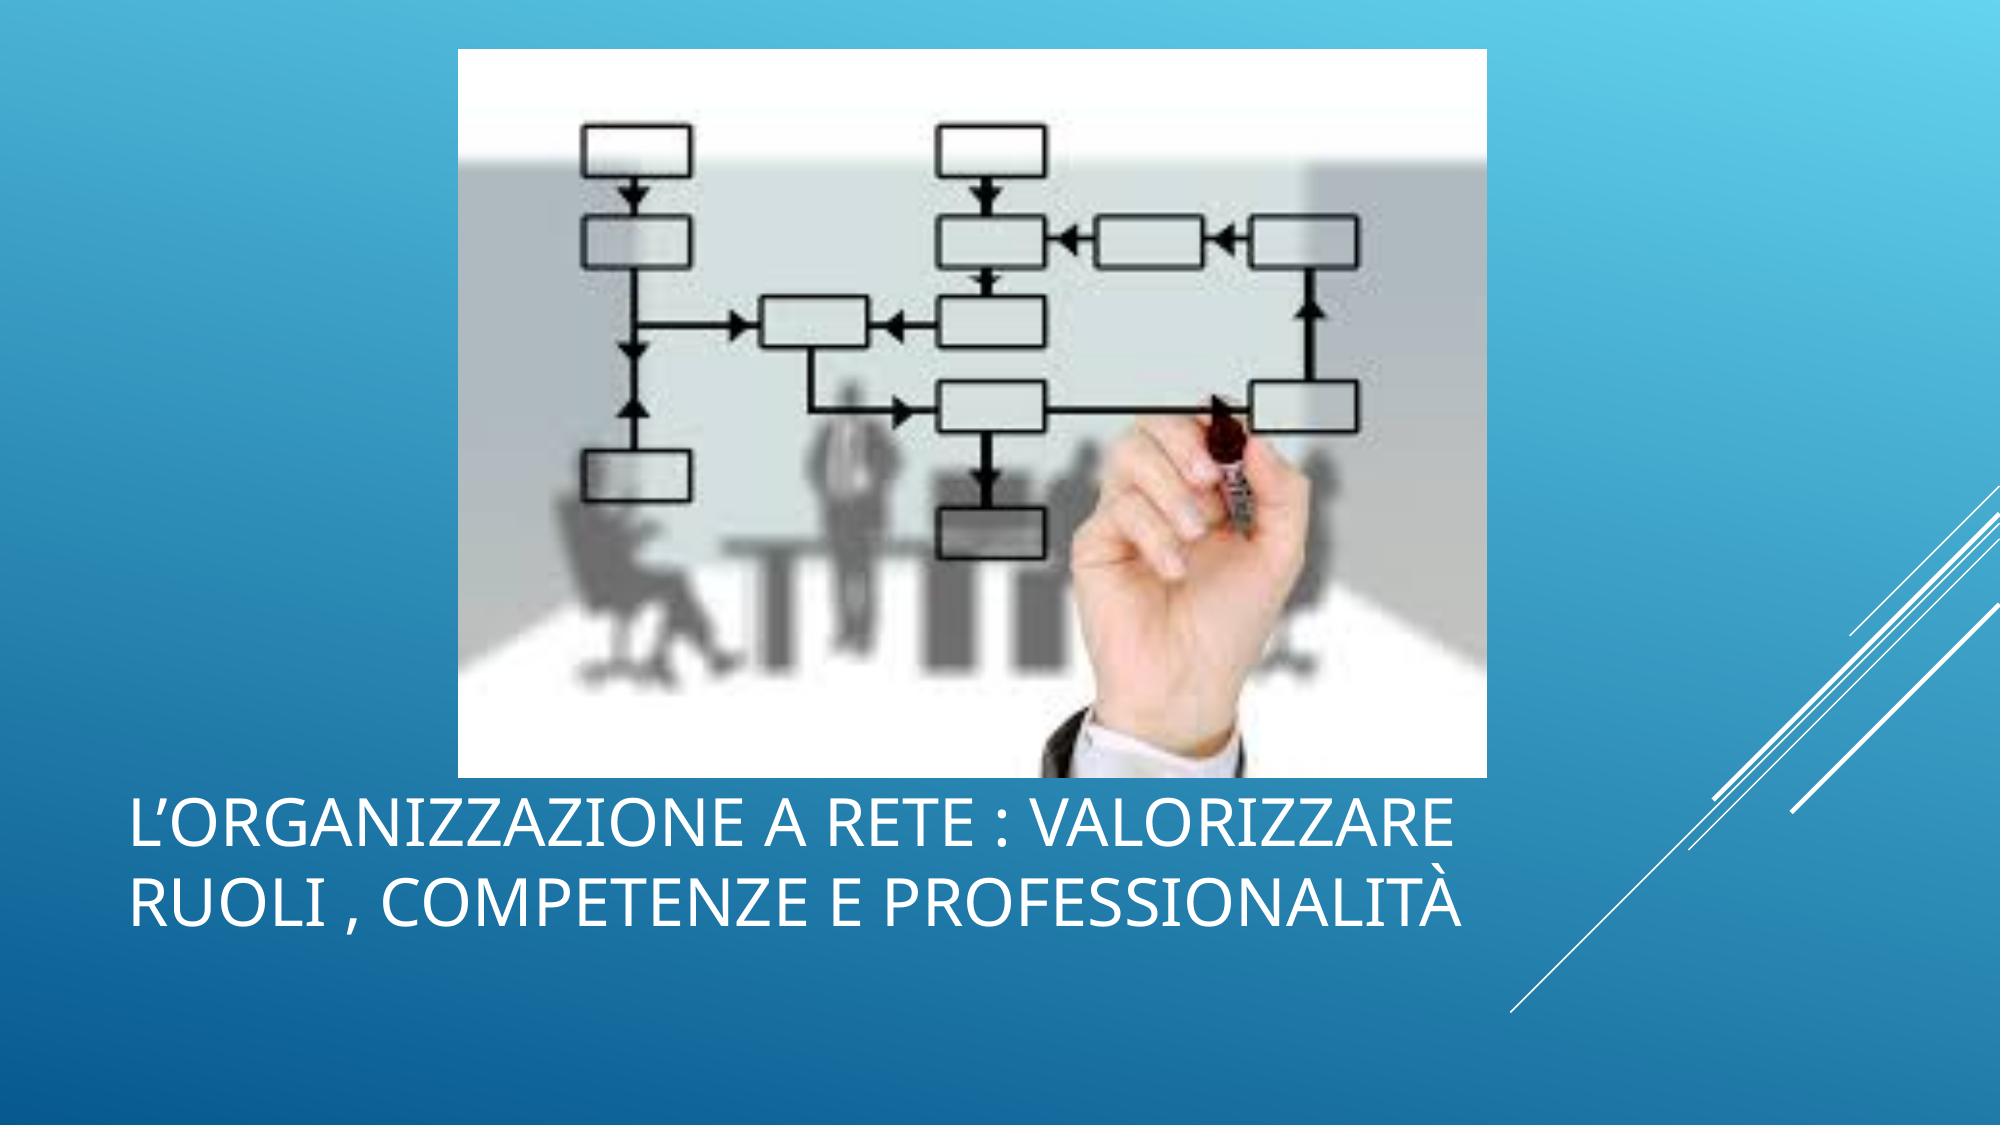

# L’organizzazione a rete : valorizzare ruoli , competenze e professionalità